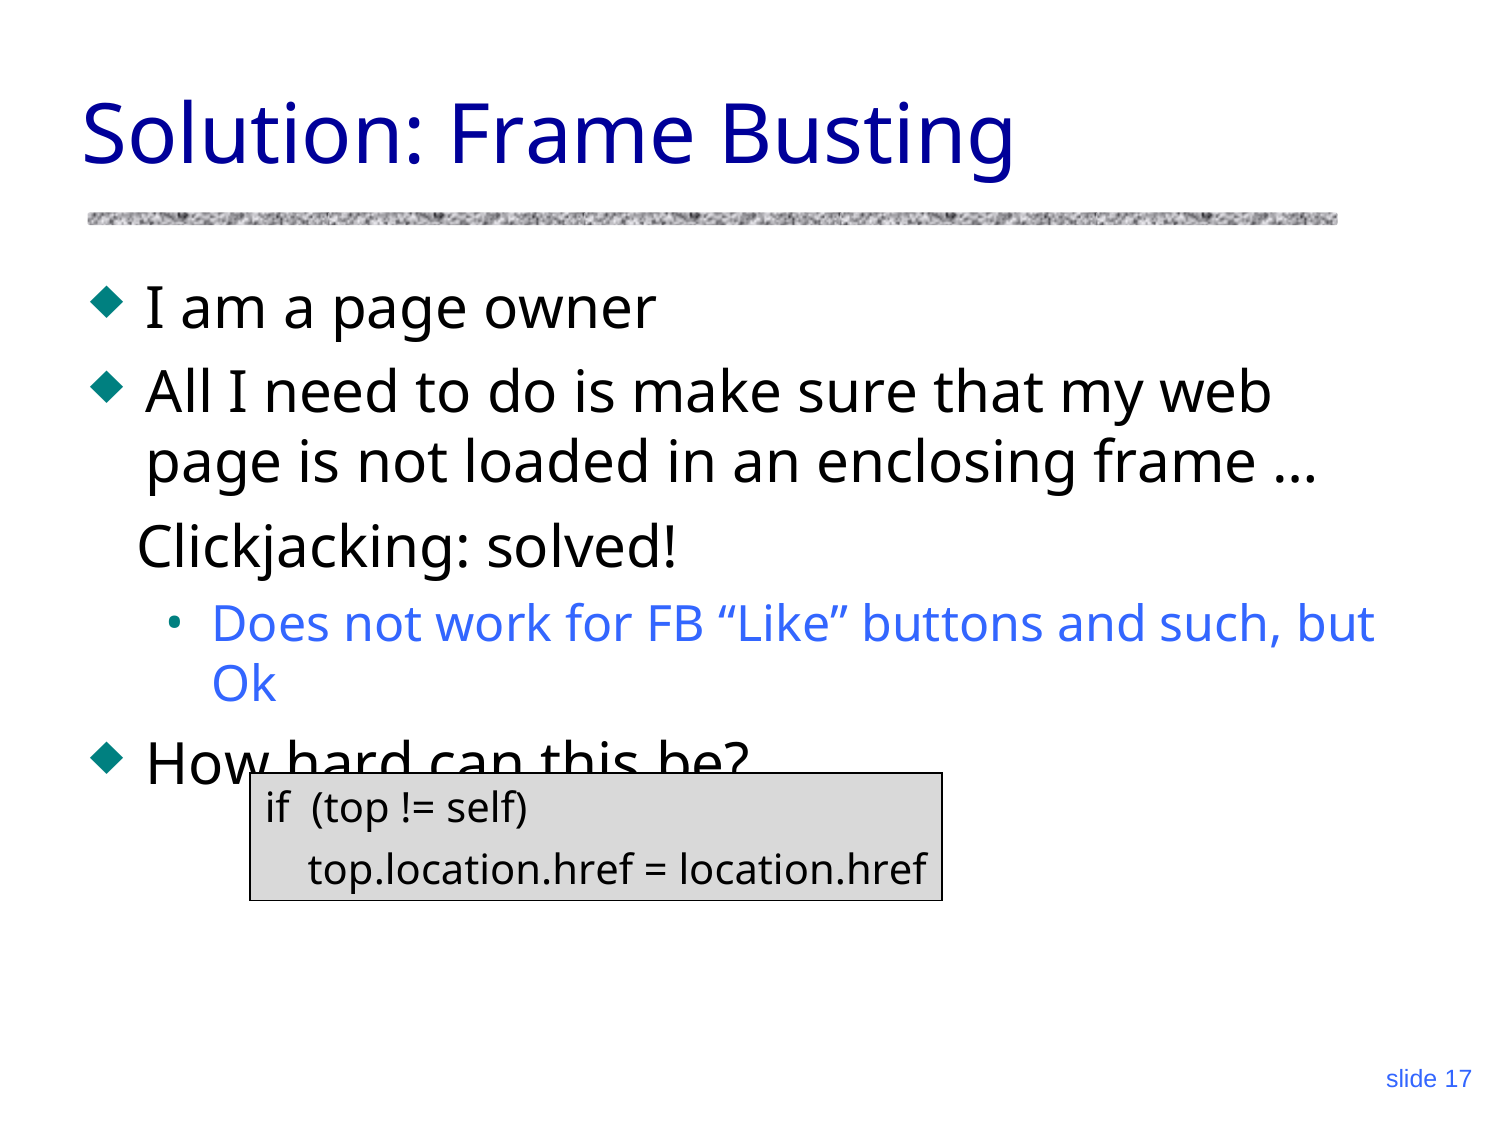

Solution: Frame Busting
I am a page owner
All I need to do is make sure that my web page is not loaded in an enclosing frame …
 Clickjacking: solved!
Does not work for FB “Like” buttons and such, but Ok
How hard can this be?
if (top != self)
 top.location.href = location.href
slide